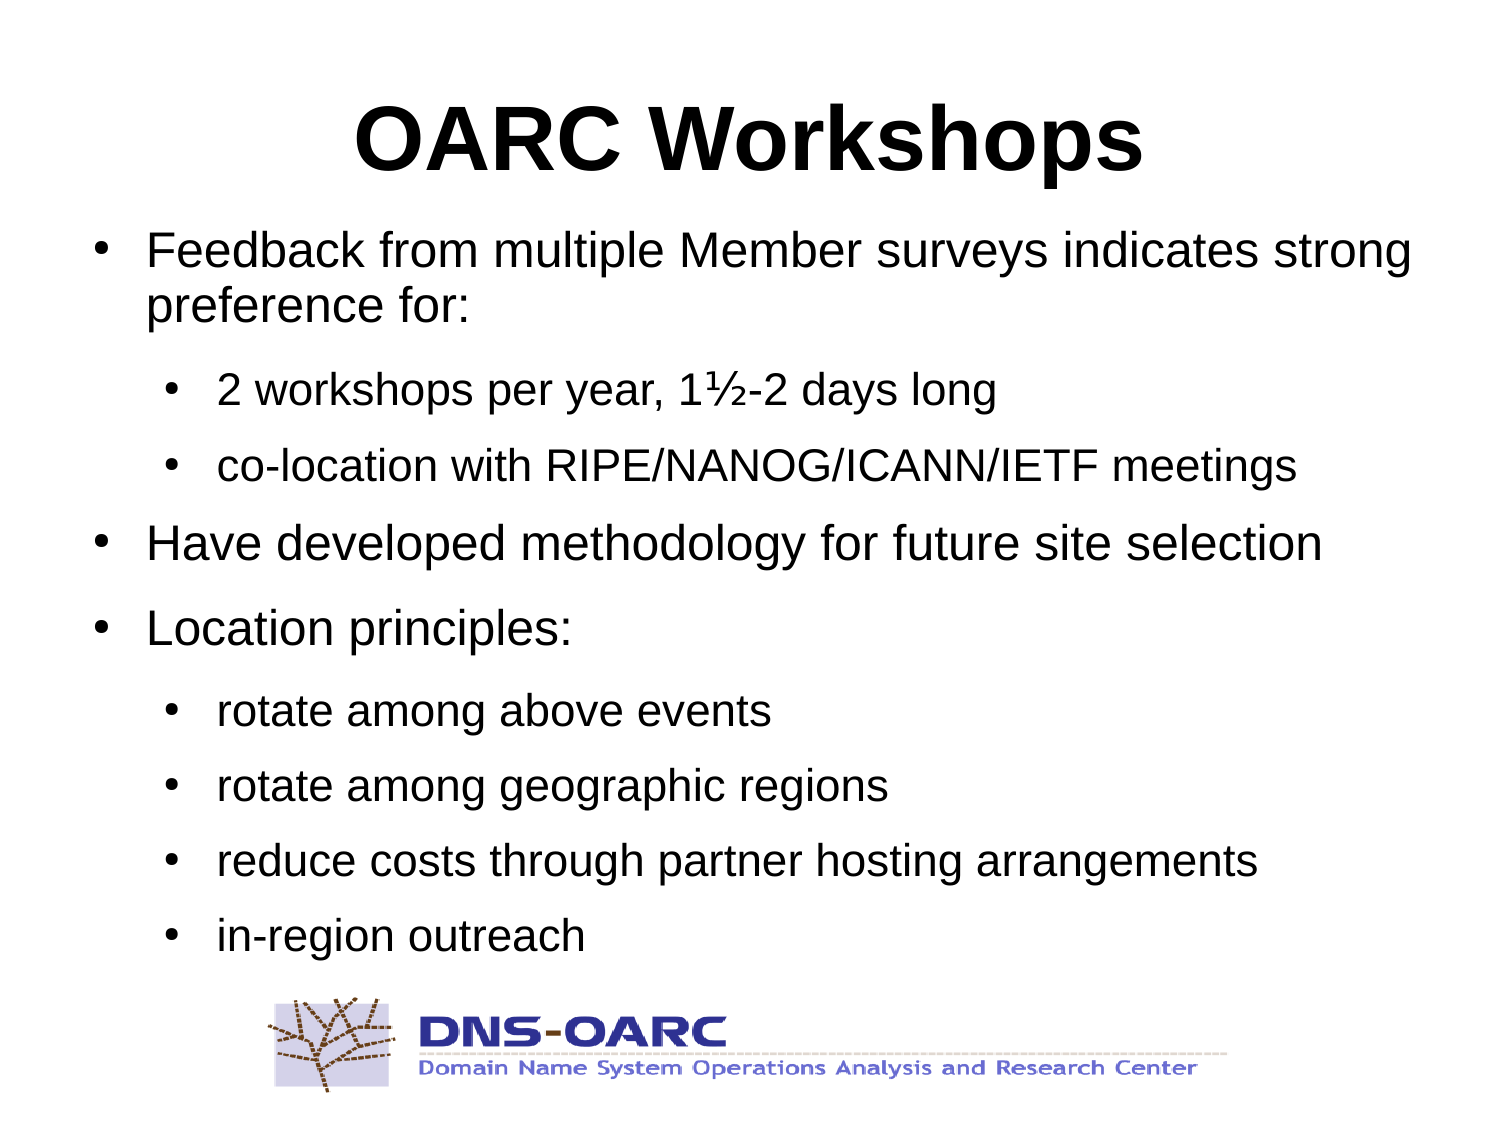

# OARC Workshops
Feedback from multiple Member surveys indicates strong preference for:
2 workshops per year, 1½-2 days long
co-location with RIPE/NANOG/ICANN/IETF meetings
Have developed methodology for future site selection
Location principles:
rotate among above events
rotate among geographic regions
reduce costs through partner hosting arrangements
in-region outreach